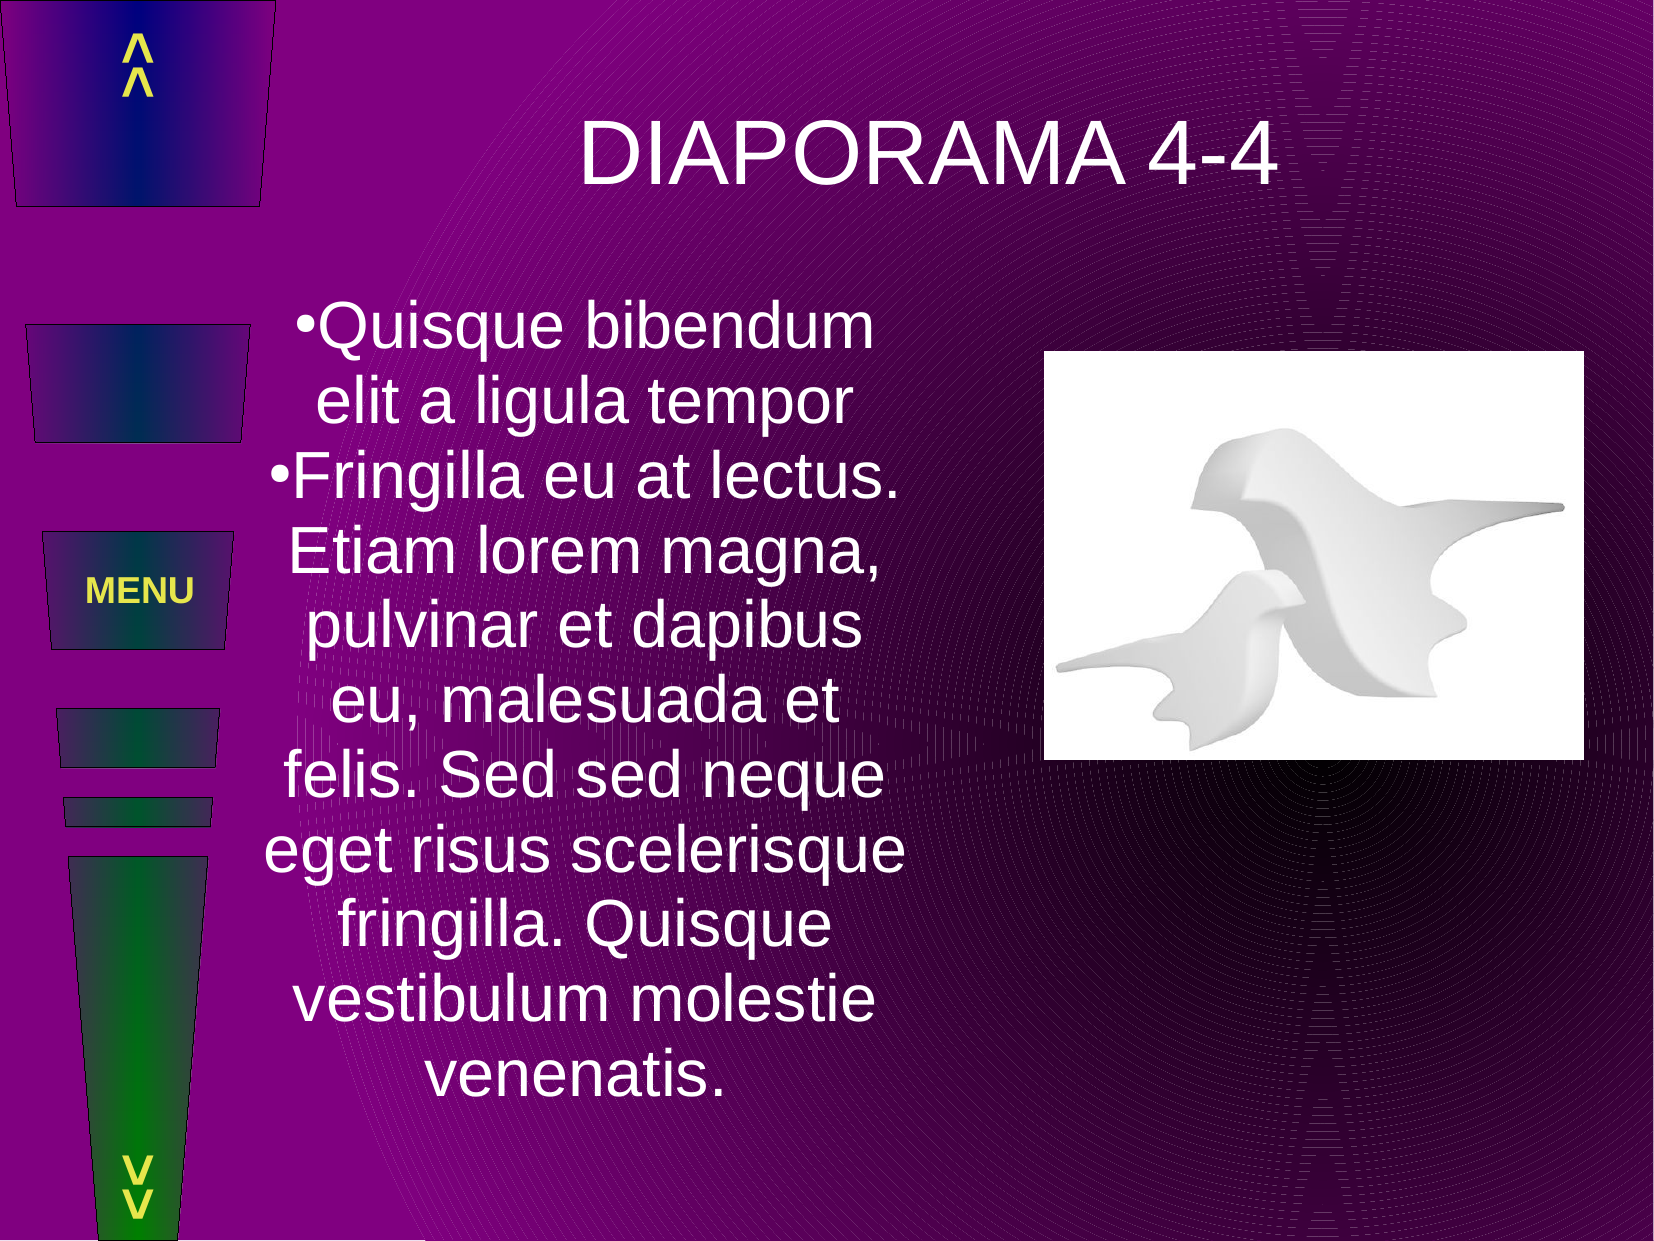

<<
# DIAPORAMA 4-4
Quisque bibendum elit a ligula tempor
Fringilla eu at lectus. Etiam lorem magna, pulvinar et dapibus eu, malesuada et felis. Sed sed neque eget risus scelerisque fringilla. Quisque vestibulum molestie venenatis.
MENU
>>